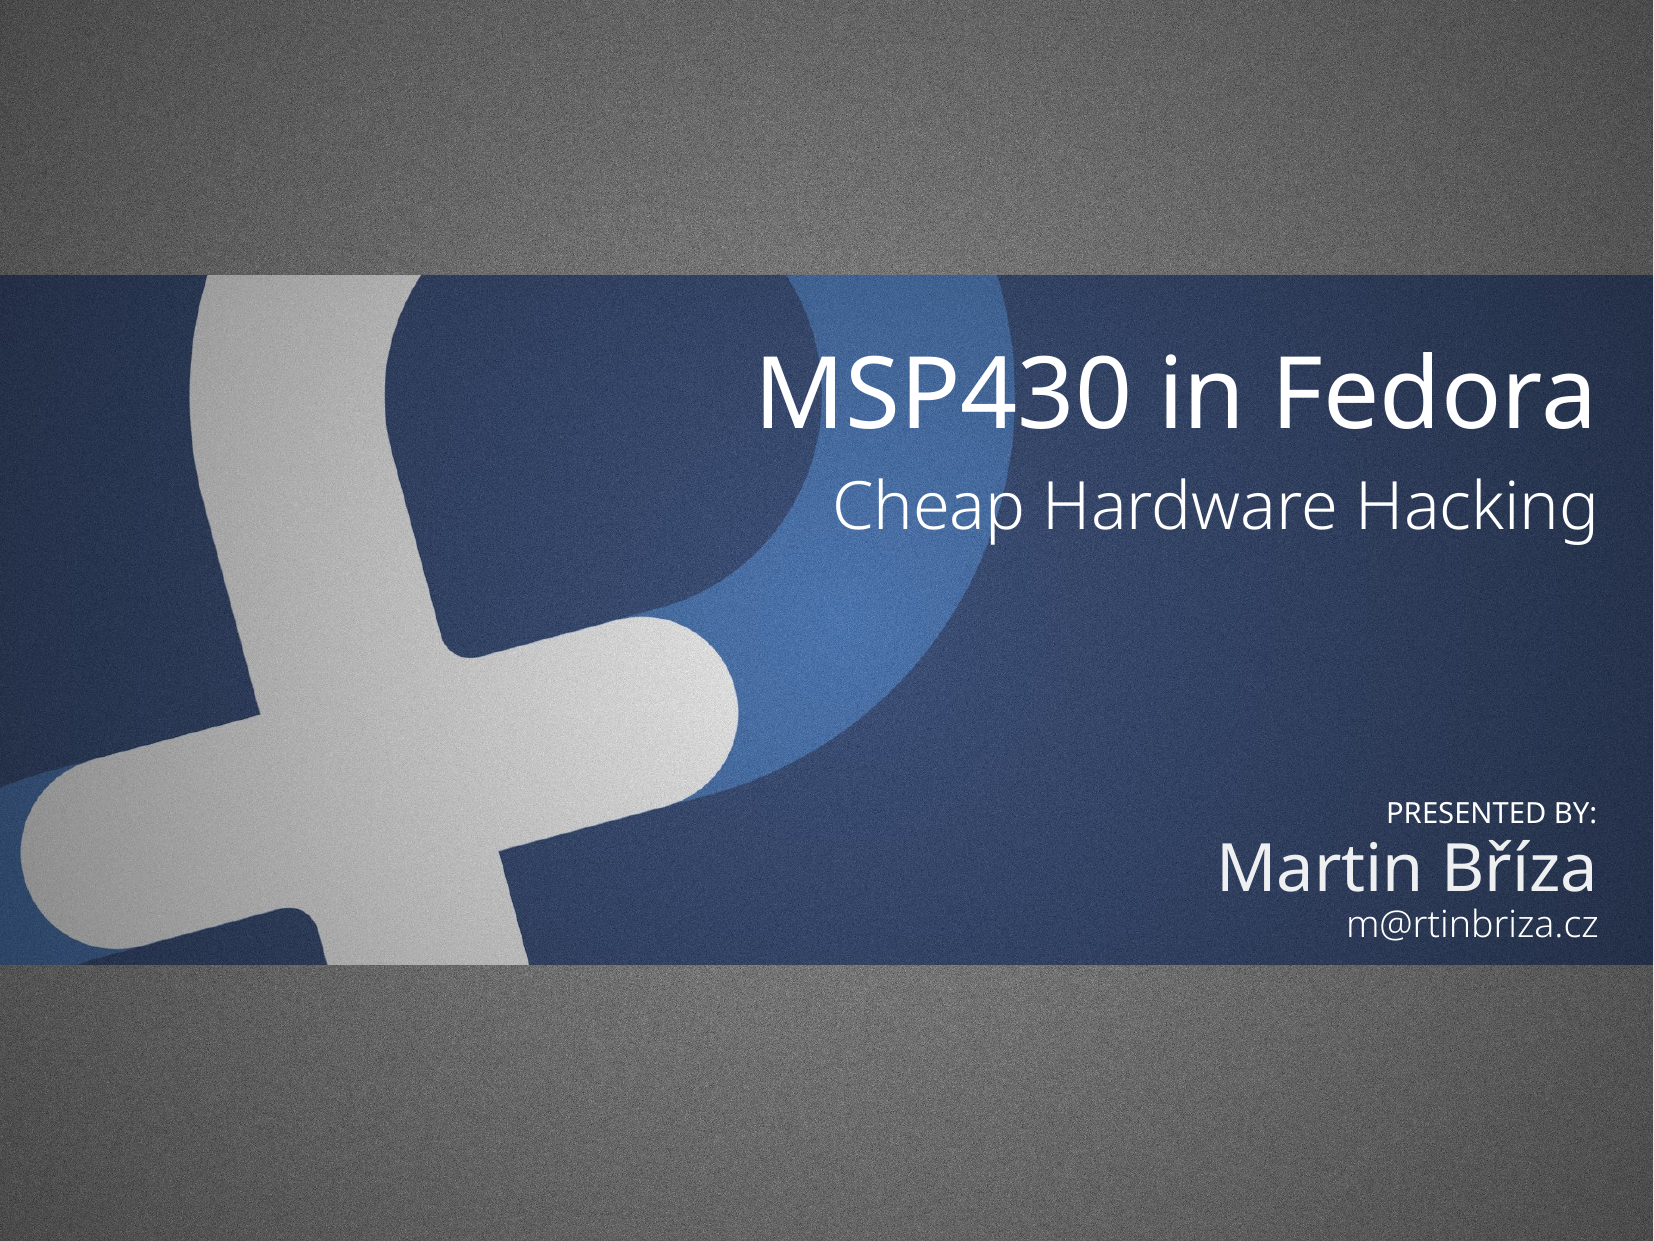

# MSP430 in Fedora
Cheap Hardware Hacking
PRESENTED BY:
Martin Bříza
m@rtinbriza.cz